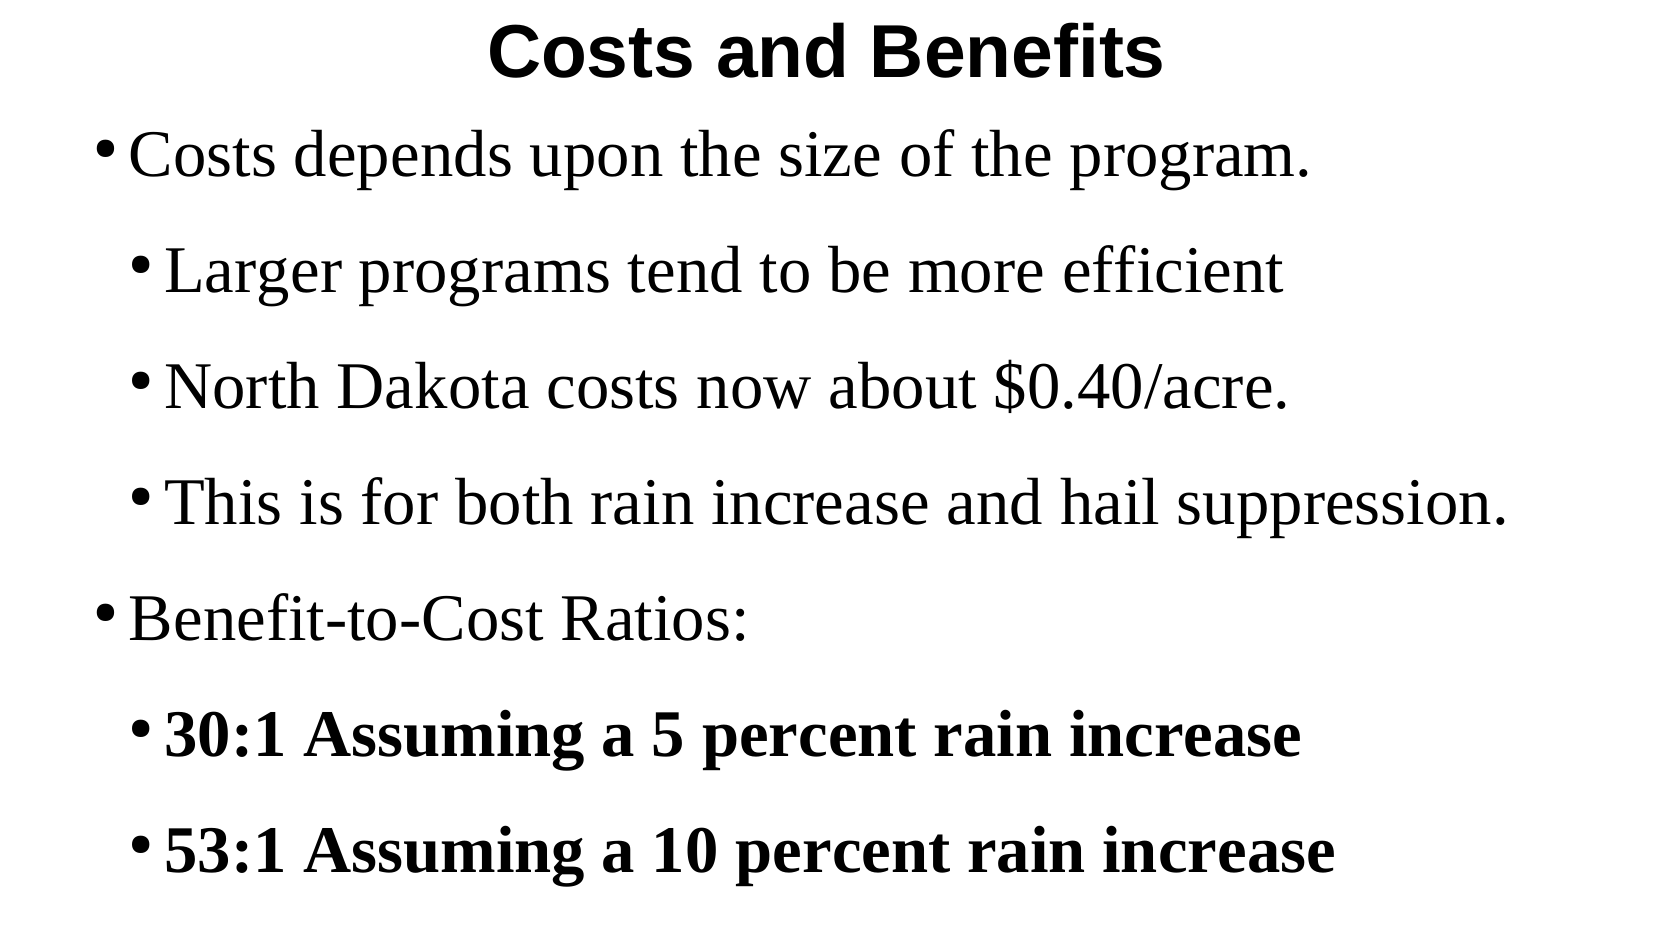

# Costs and Benefits
Costs depends upon the size of the program.
Larger programs tend to be more efficient
North Dakota costs now about $0.40/acre.
This is for both rain increase and hail suppression.
Benefit-to-Cost Ratios:
30:1 Assuming a 5 percent rain increase
53:1 Assuming a 10 percent rain increase